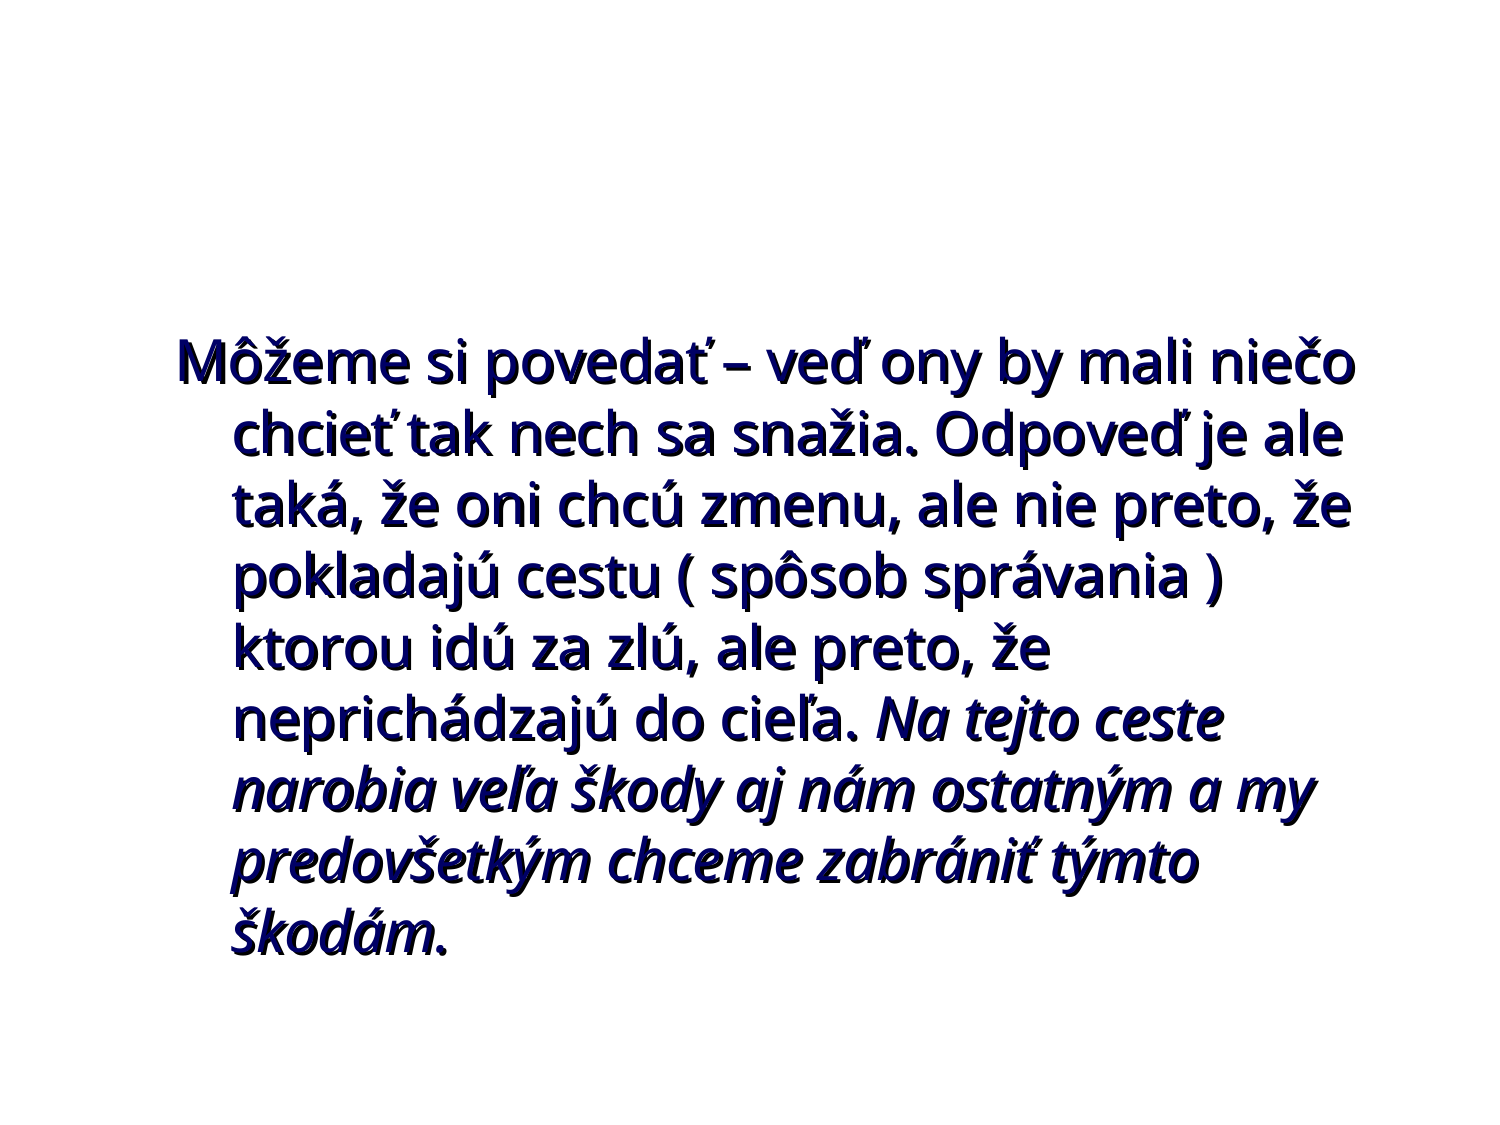

# Môžeme si povedať – veď ony by mali niečo chcieť tak nech sa snažia. Odpoveď je ale taká, že oni chcú zmenu, ale nie preto, že pokladajú cestu ( spôsob správania ) ktorou idú za zlú, ale preto, že neprichádzajú do cieľa. Na tejto ceste narobia veľa škody aj nám ostatným a my predovšetkým chceme zabrániť týmto škodám.
13